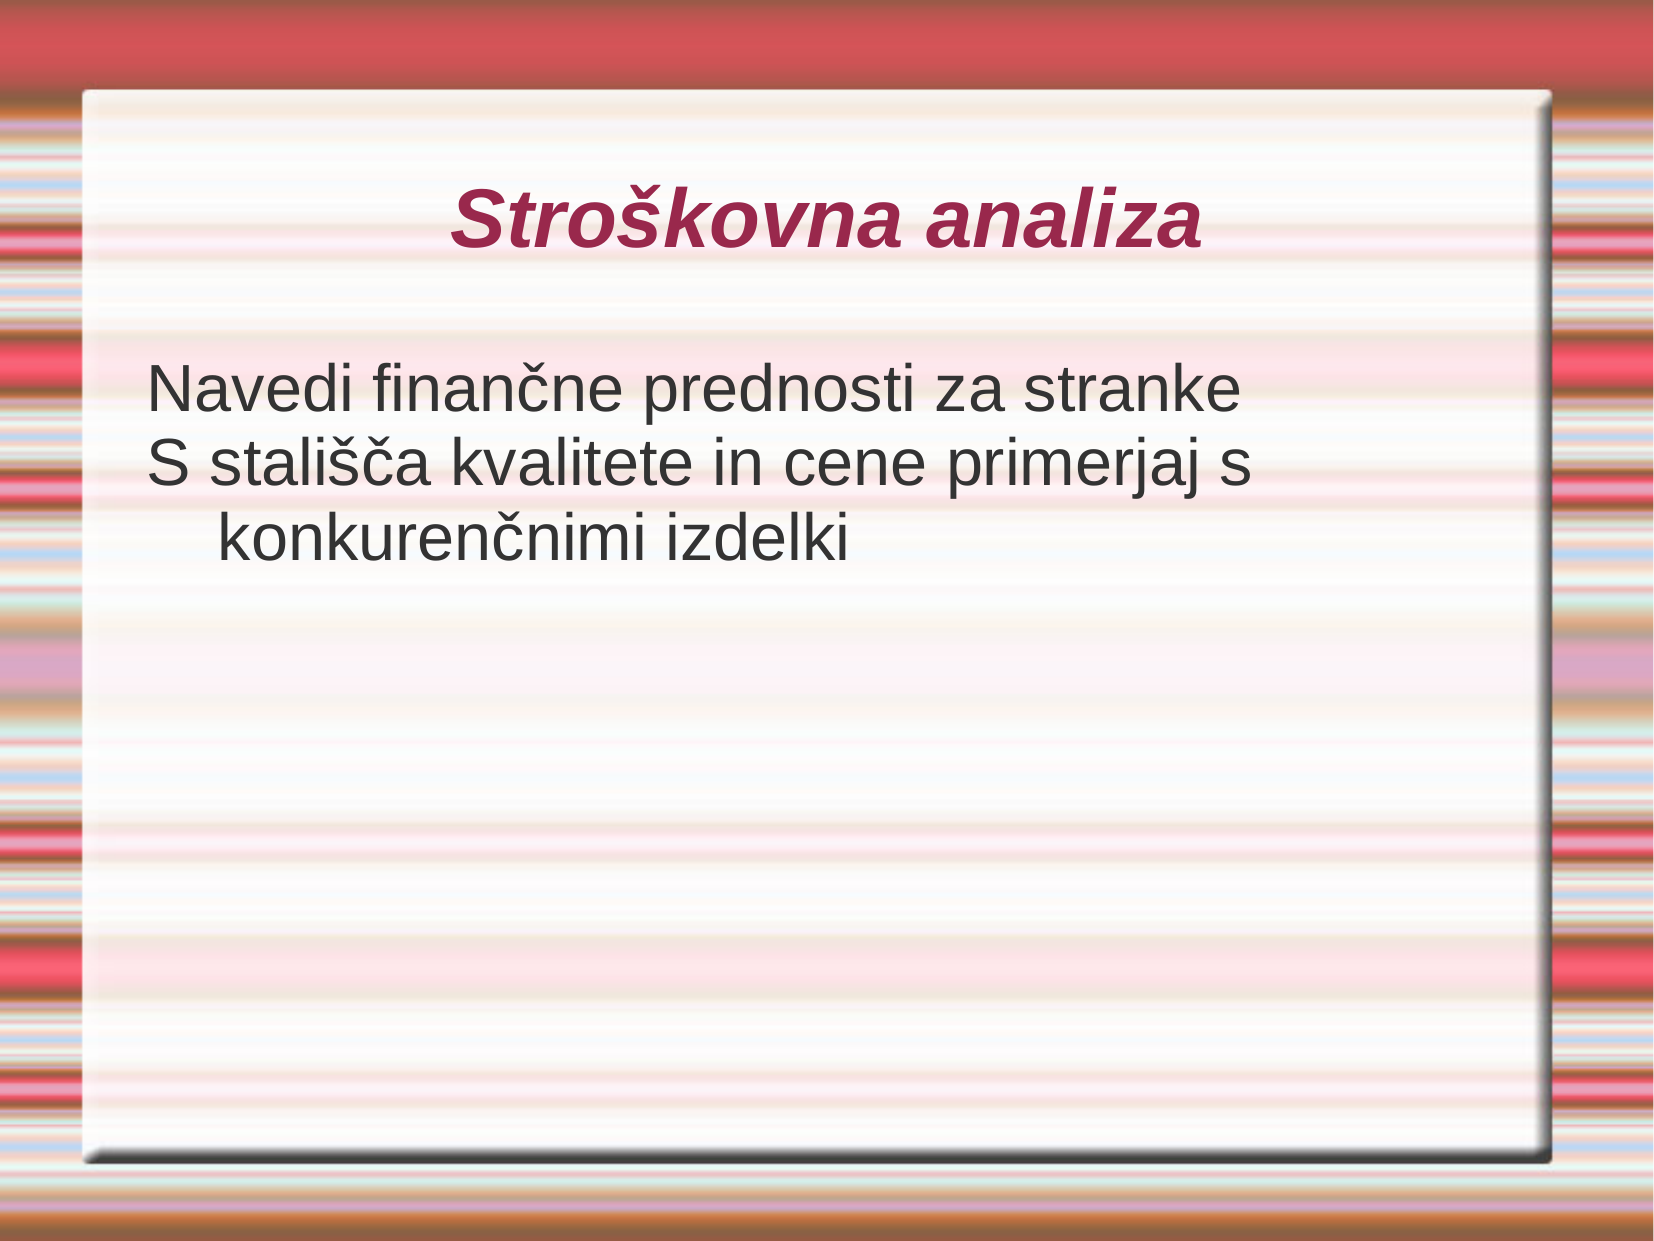

# Stroškovna analiza
Navedi finančne prednosti za stranke
S stališča kvalitete in cene primerjaj s konkurenčnimi izdelki